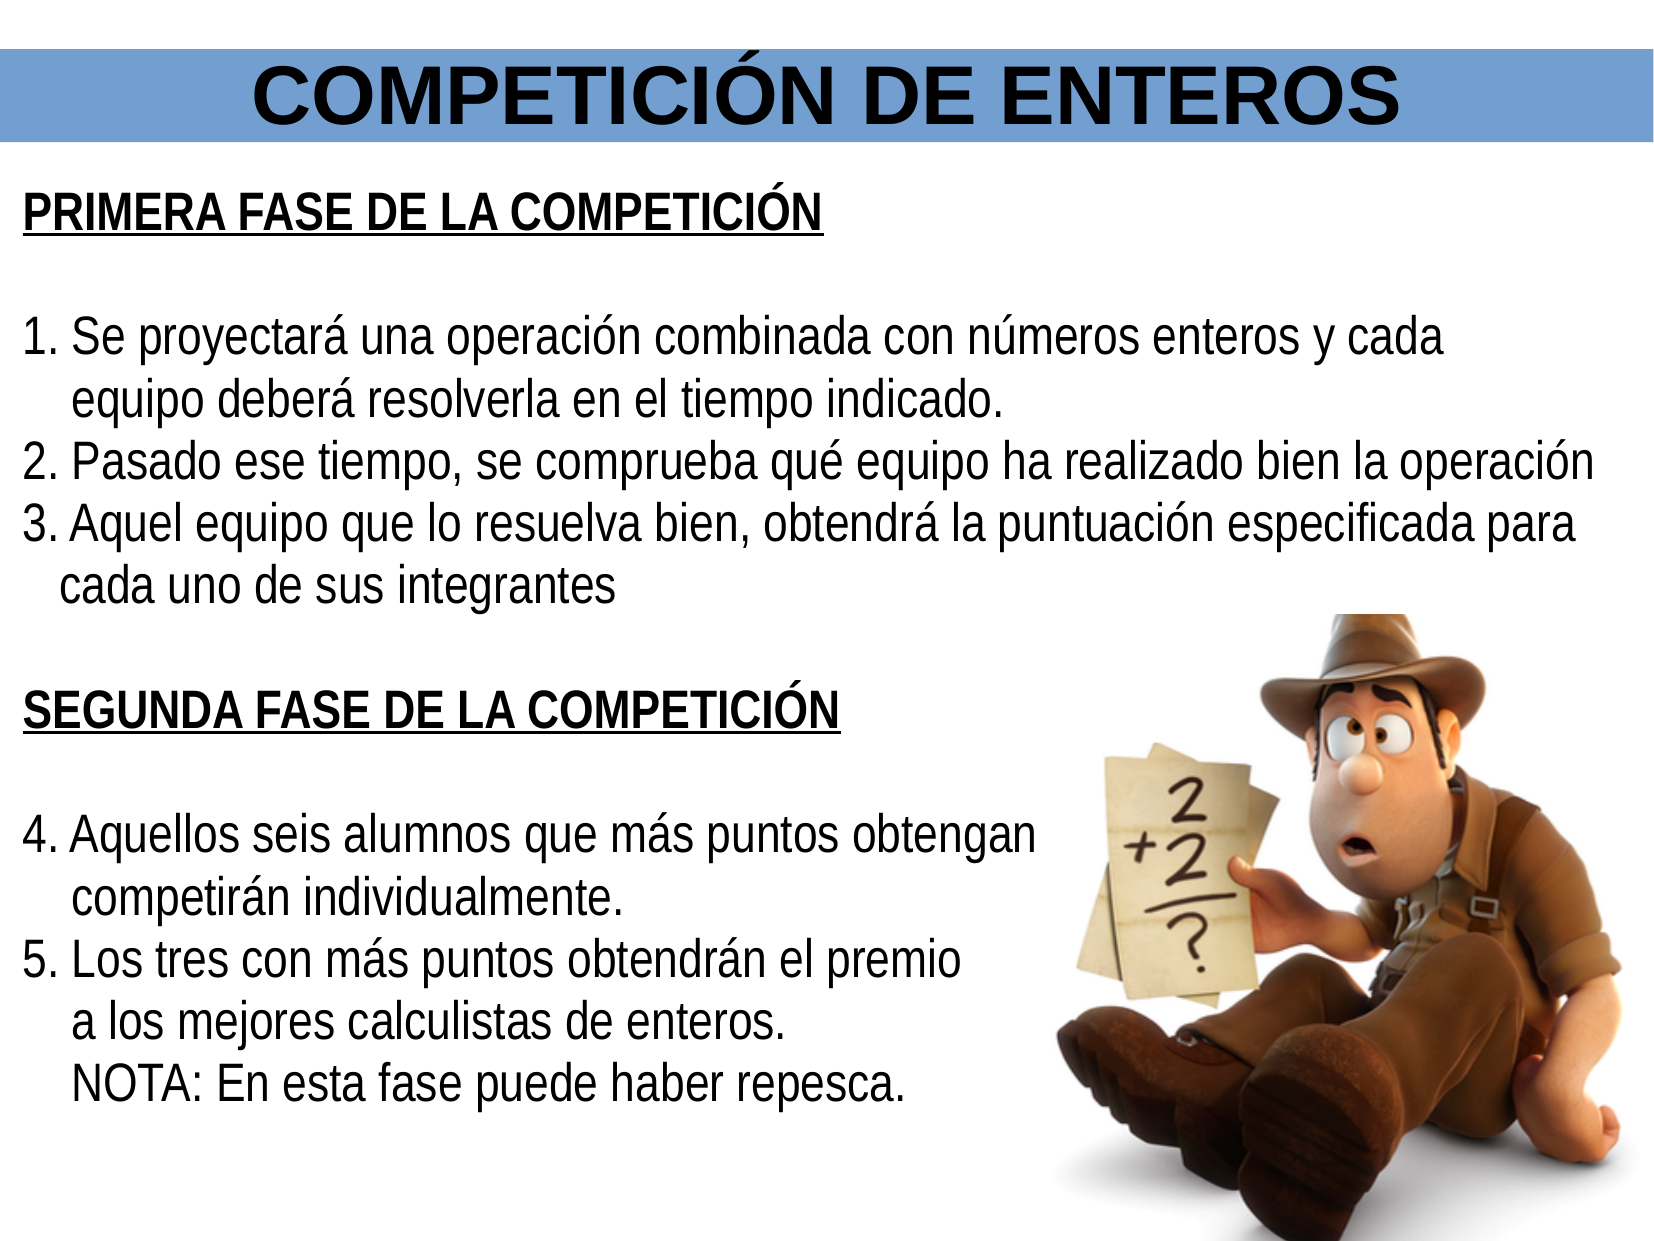

# COMPETICIÓN DE ENTEROS
PRIMERA FASE DE LA COMPETICIÓN
1. Se proyectará una operación combinada con números enteros y cada
 equipo deberá resolverla en el tiempo indicado.
2. Pasado ese tiempo, se comprueba qué equipo ha realizado bien la operación
3. Aquel equipo que lo resuelva bien, obtendrá la puntuación especificada para
 cada uno de sus integrantes
SEGUNDA FASE DE LA COMPETICIÓN
4. Aquellos seis alumnos que más puntos obtengan
 competirán individualmente.
5. Los tres con más puntos obtendrán el premio
 a los mejores calculistas de enteros.
 NOTA: En esta fase puede haber repesca.